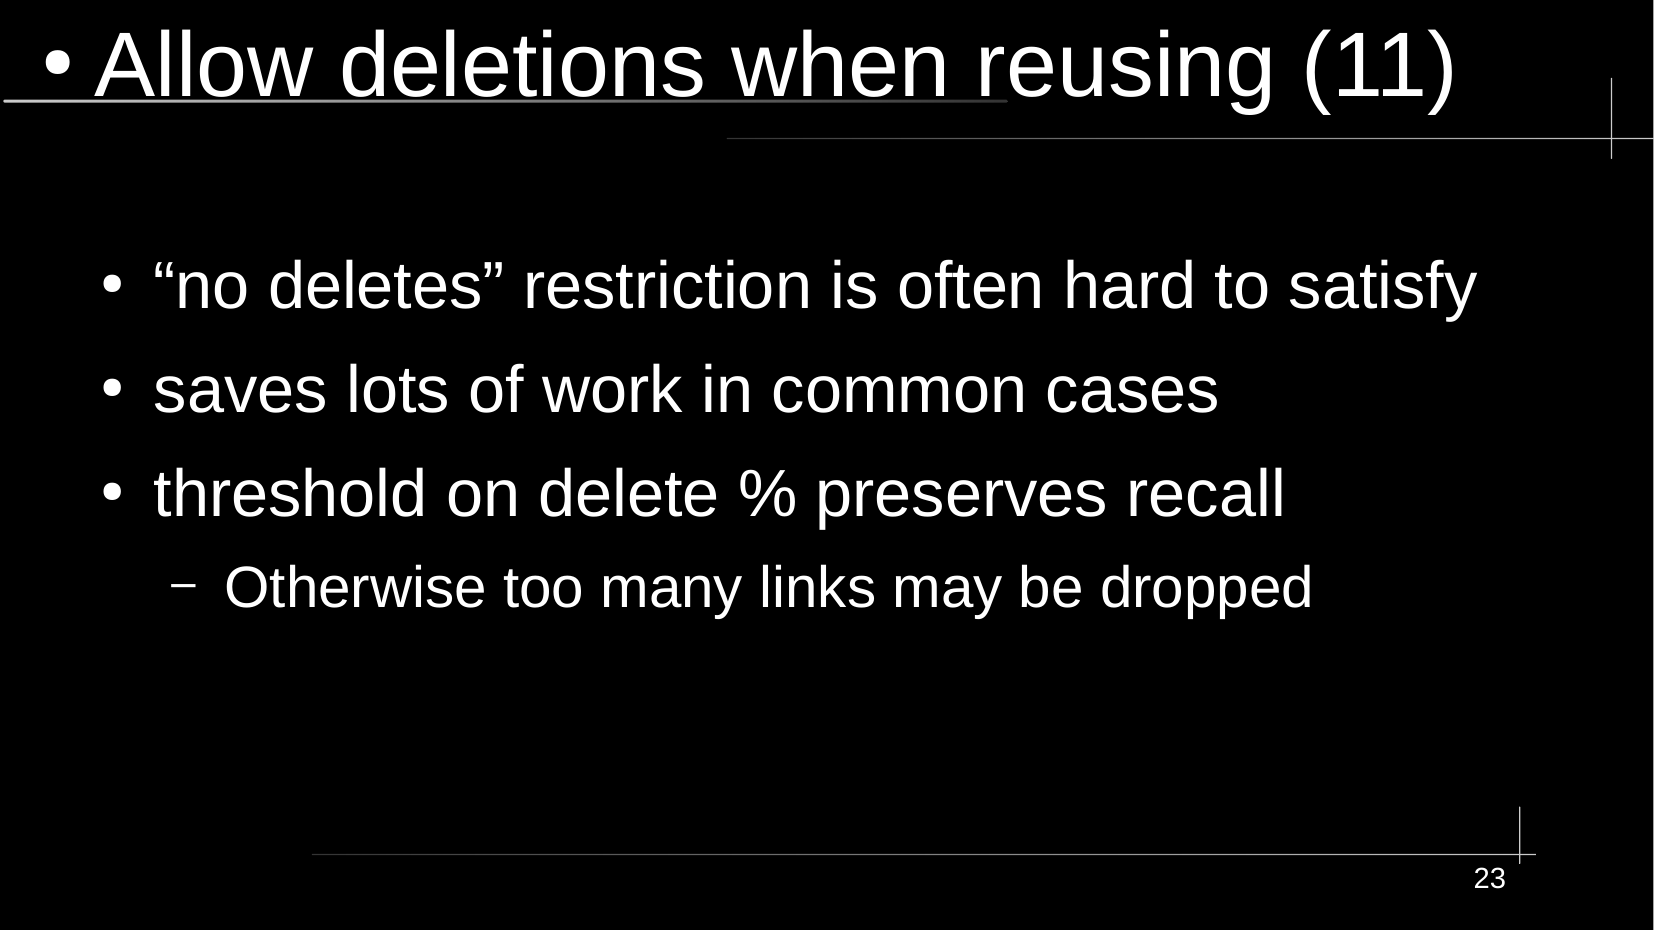

# Allow deletions when reusing (11)
“no deletes” restriction is often hard to satisfy
saves lots of work in common cases
threshold on delete % preserves recall
Otherwise too many links may be dropped
23